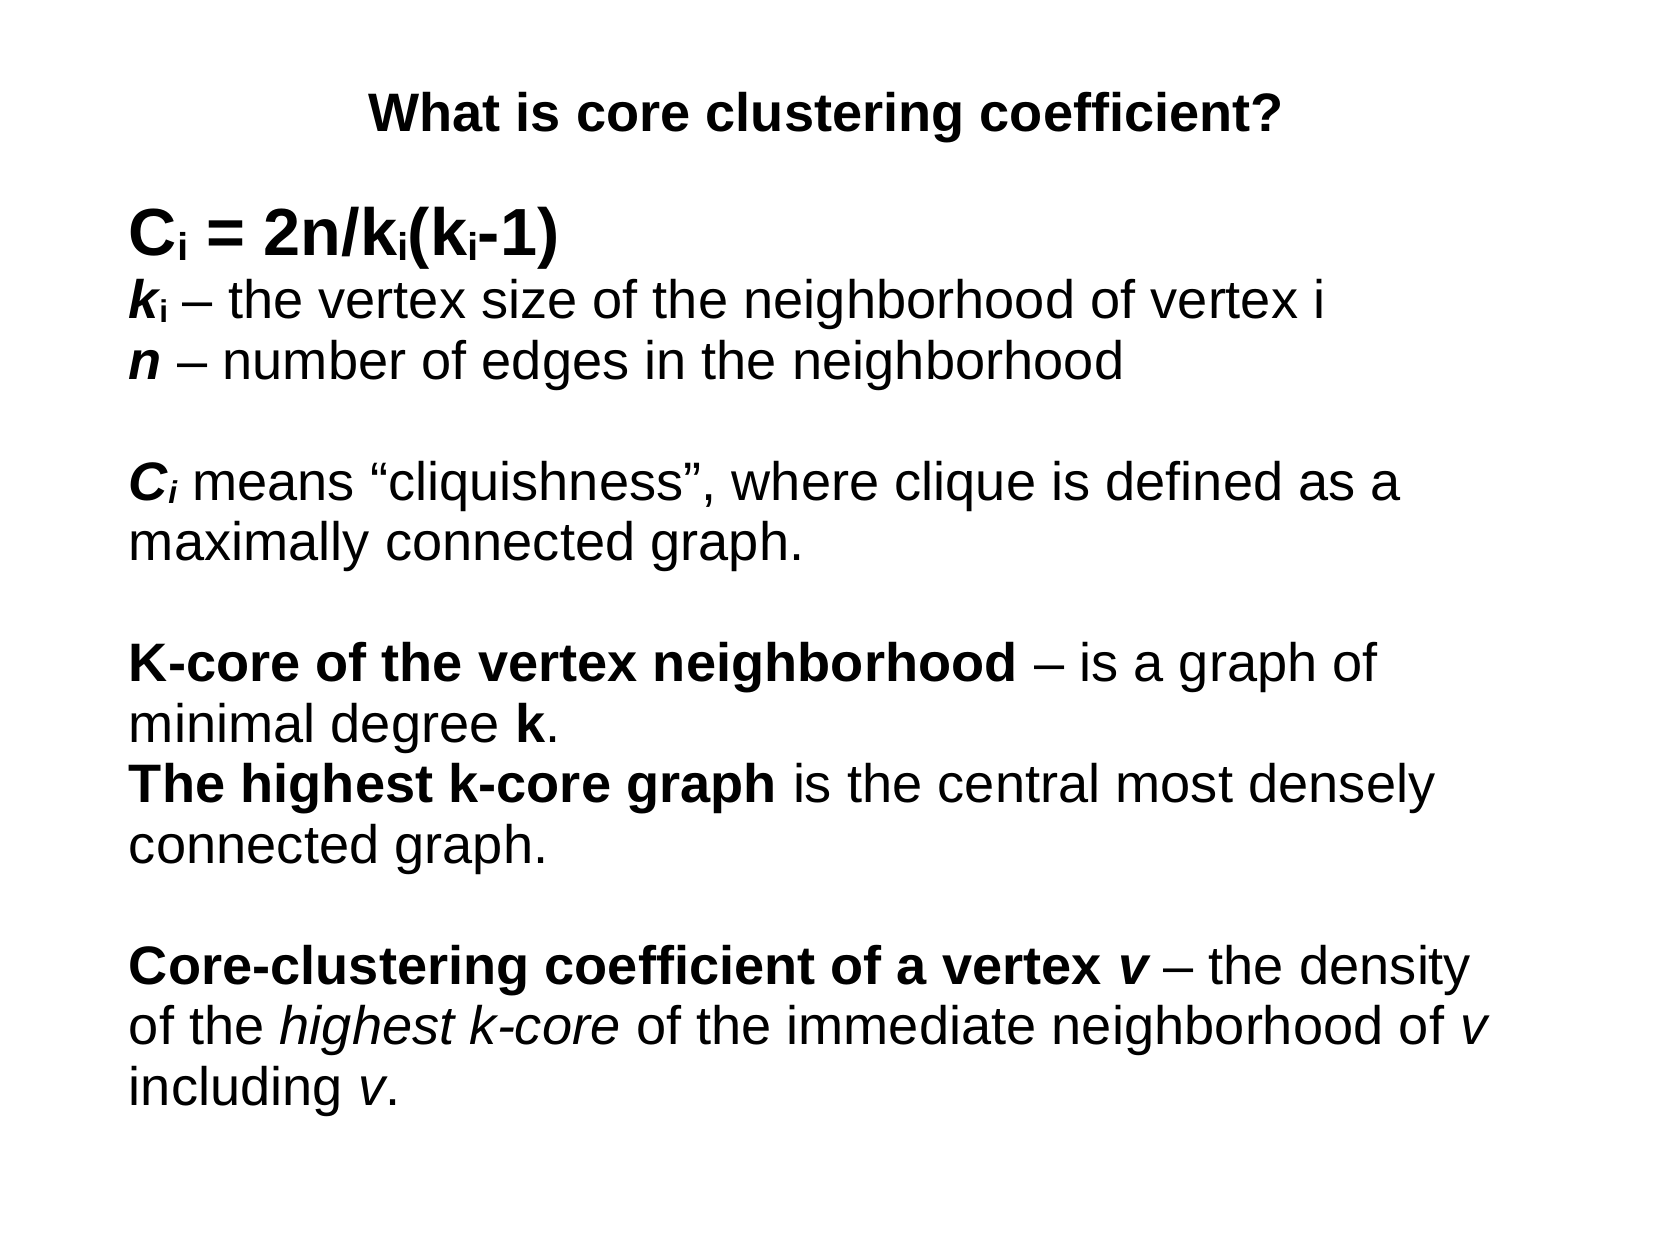

What is core clustering coefficient?
Ci = 2n/ki(ki-1)
ki – the vertex size of the neighborhood of vertex i
n – number of edges in the neighborhood
Ci means “cliquishness”, where clique is defined as a maximally connected graph.
K-core of the vertex neighborhood – is a graph of minimal degree k.
The highest k-core graph is the central most densely connected graph.
Core-clustering coefficient of a vertex v – the density of the highest k-core of the immediate neighborhood of v including v.